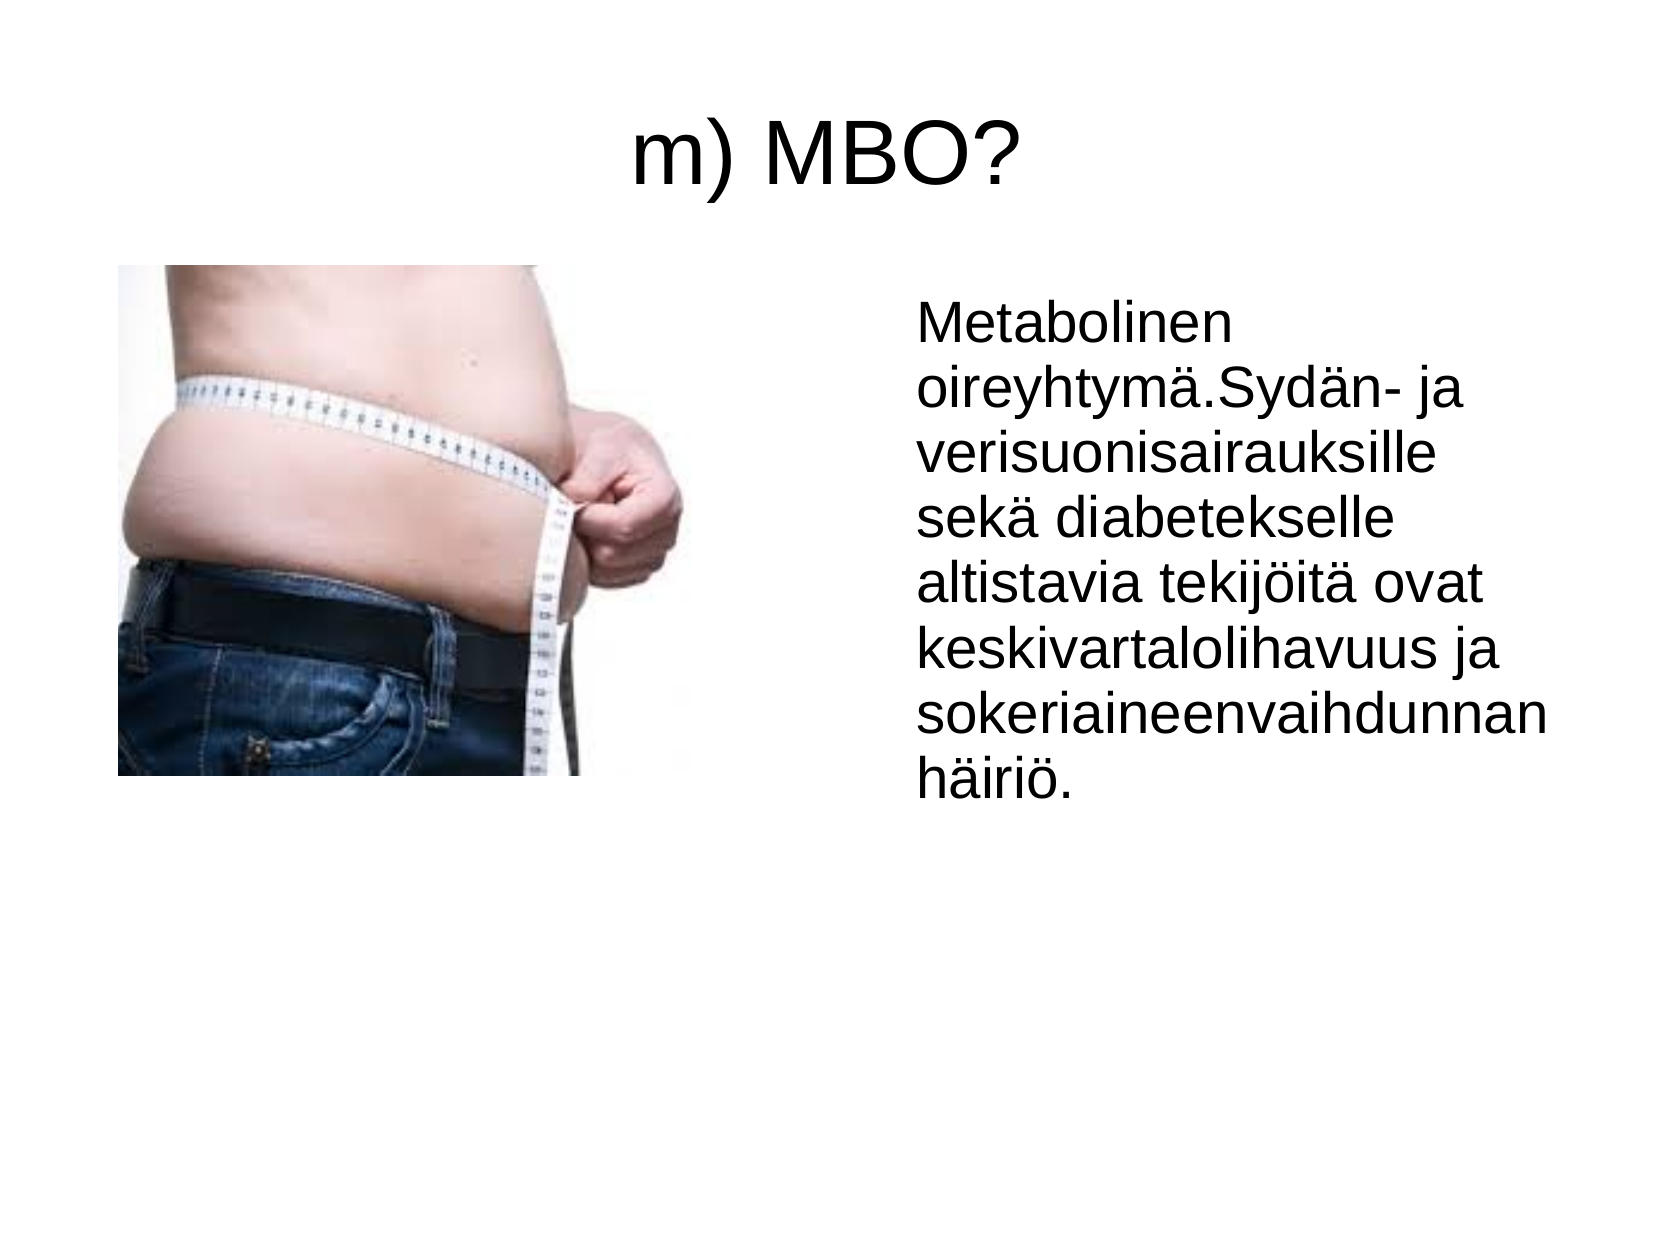

# m) MBO?
Metabolinen oireyhtymä.Sydän- ja verisuonisairauksille sekä diabetekselle altistavia tekijöitä ovat keskivartalolihavuus ja sokeriaineenvaihdunnanhäiriö.